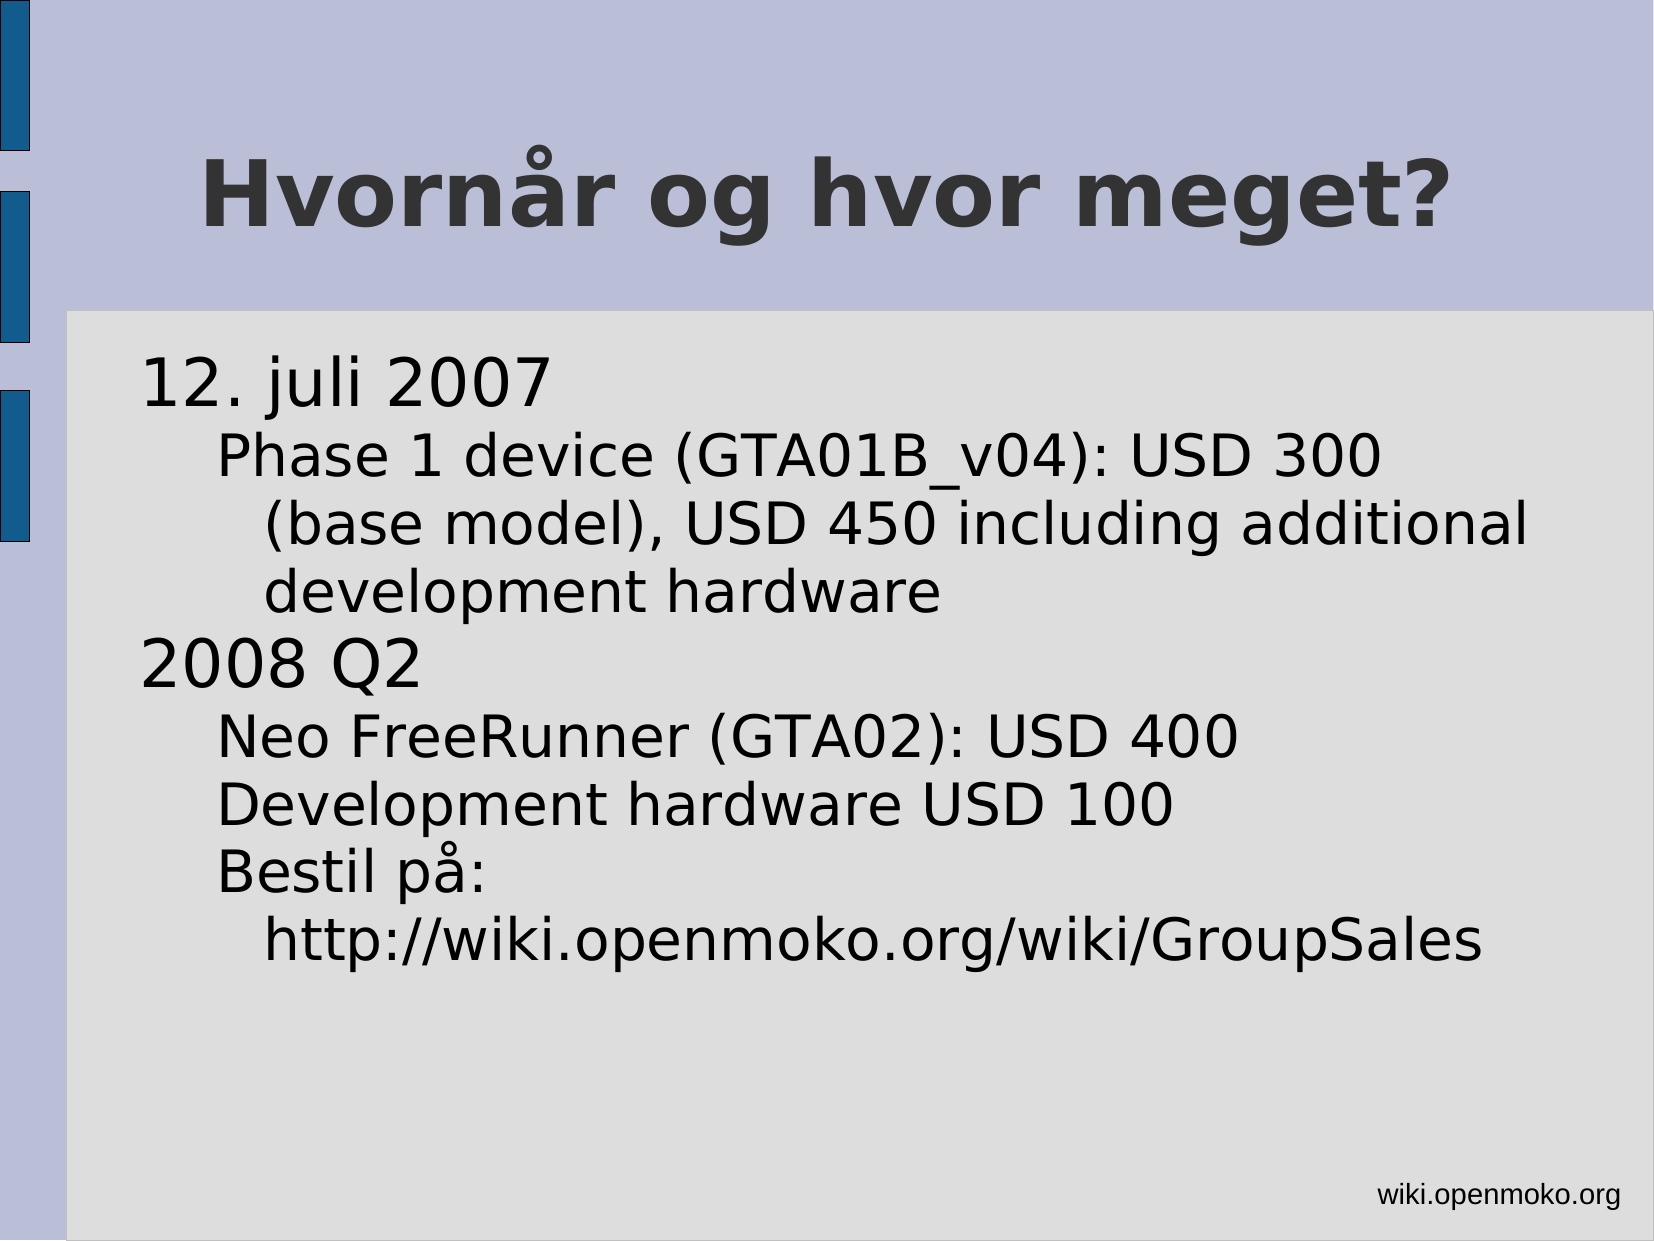

# Hvornår og hvor meget?
12. juli 2007
Phase 1 device (GTA01B_v04): USD 300 (base model), USD 450 including additional development hardware
2008 Q2
Neo FreeRunner (GTA02): USD 400
Development hardware USD 100
Bestil på: http://wiki.openmoko.org/wiki/GroupSales